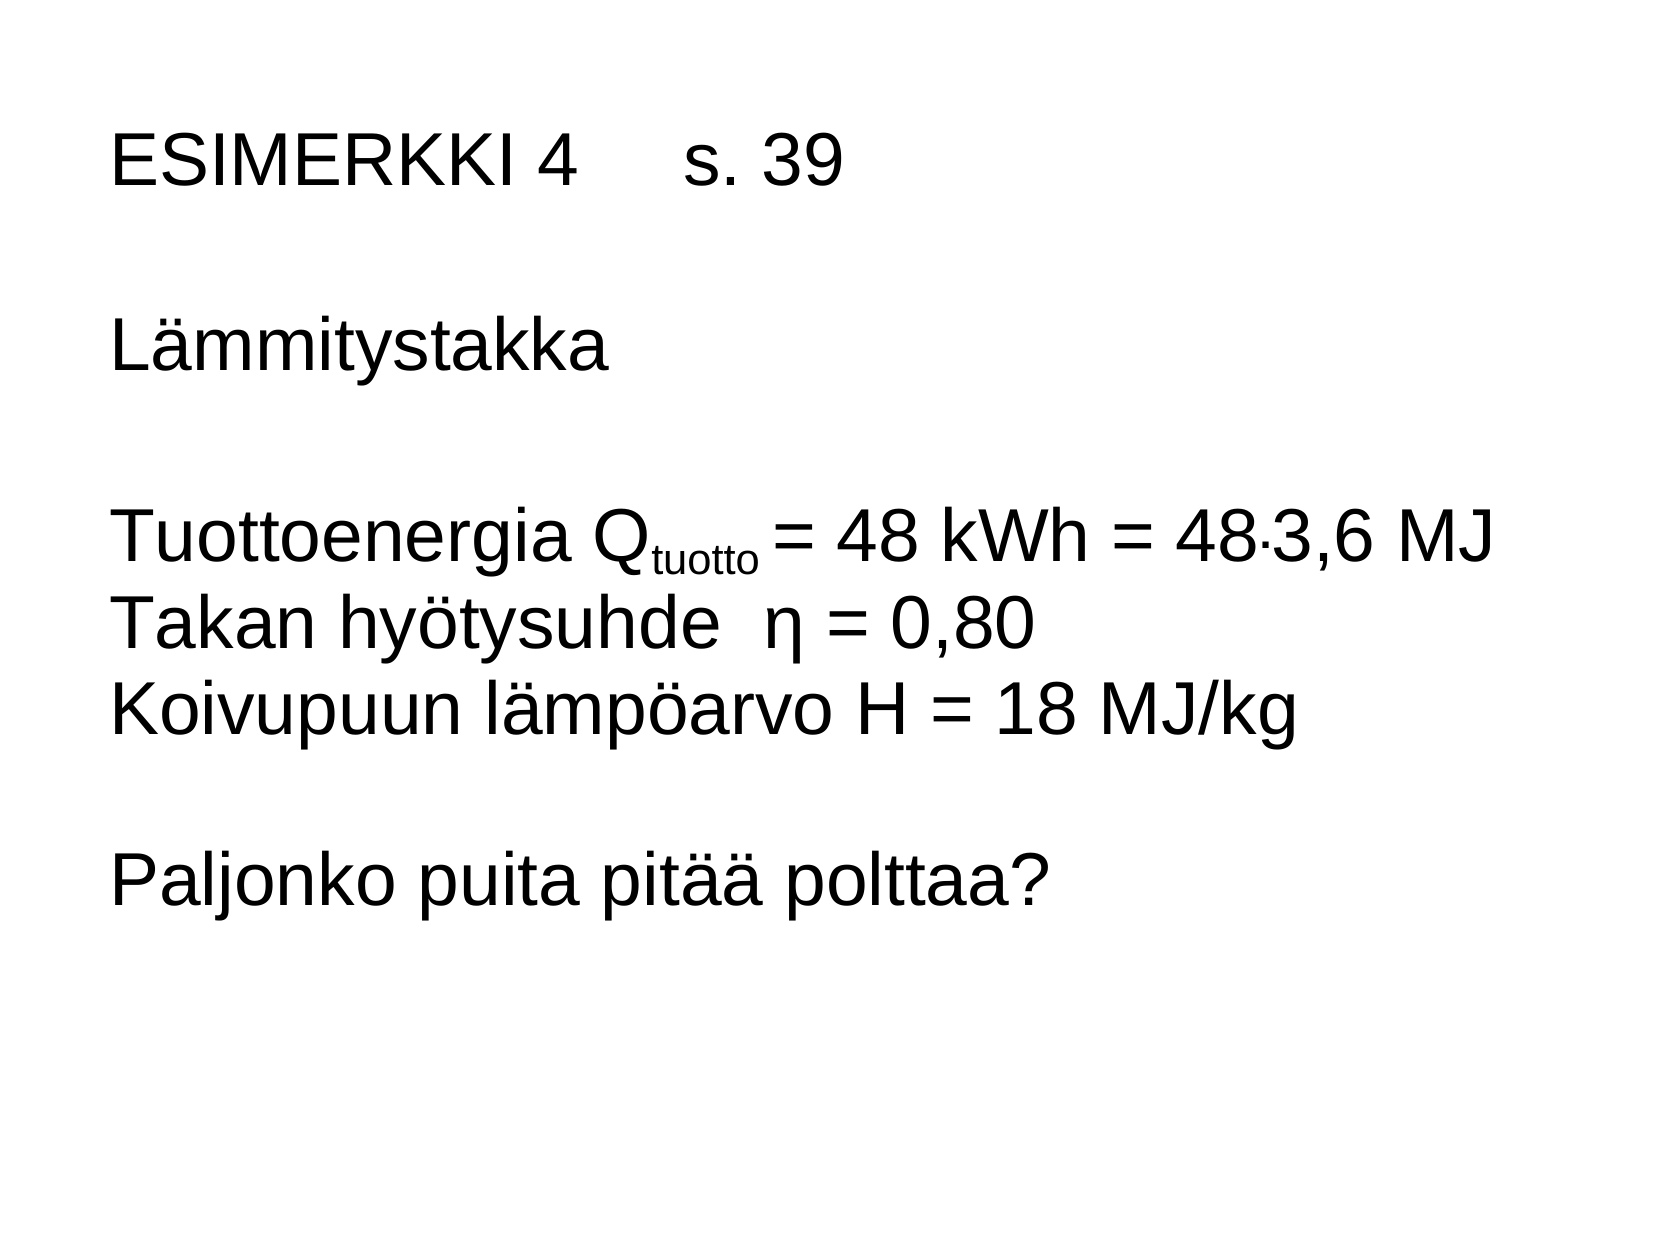

ESIMERKKI 4 s. 39
Lämmitystakka
Tuottoenergia Qtuotto = 48 kWh = 48.3,6 MJ
Takan hyötysuhde η = 0,80
Koivupuun lämpöarvo H = 18 MJ/kg
Paljonko puita pitää polttaa?